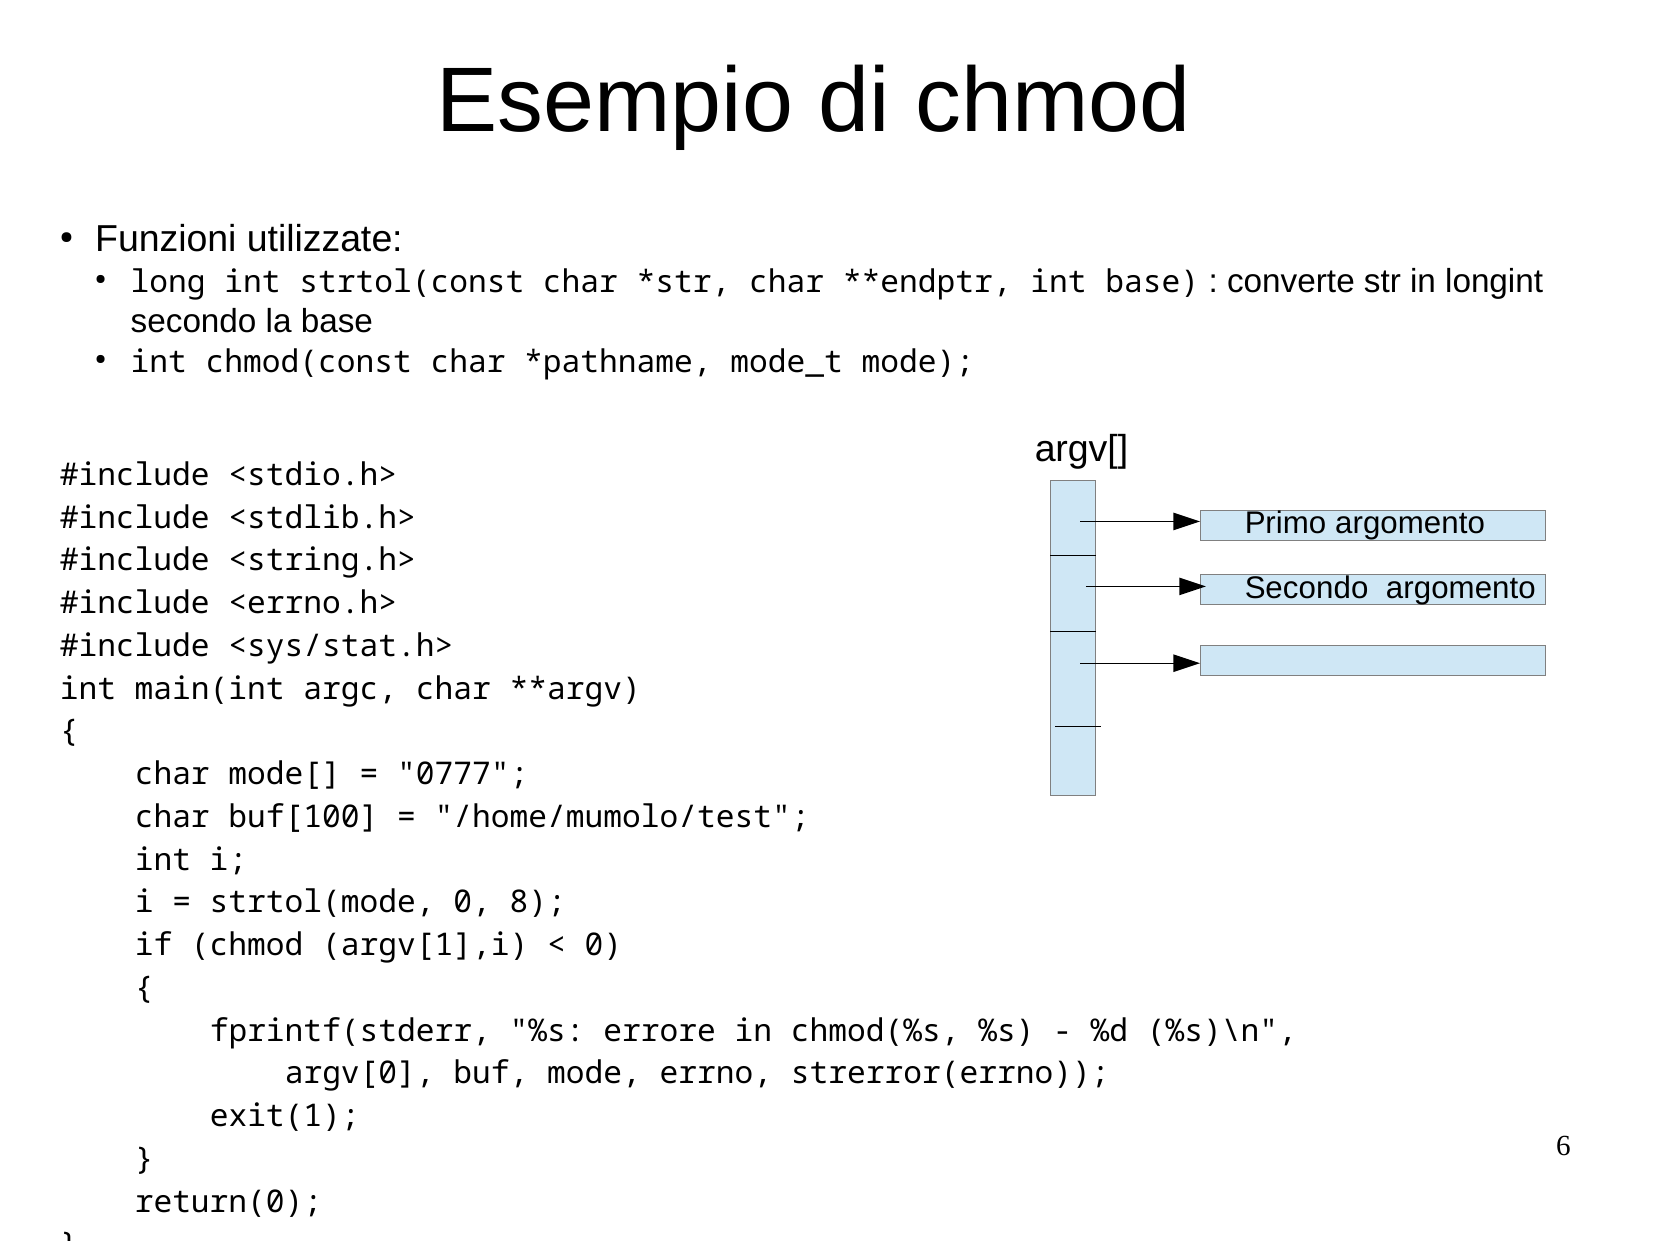

# Esempio di chmod
Funzioni utilizzate:
long int strtol(const char *str, char **endptr, int base) : converte str in longint secondo la base
int chmod(const char *pathname, mode_t mode);
argv[]
#include <stdio.h>
#include <stdlib.h>
#include <string.h>
#include <errno.h>
#include <sys/stat.h>
int main(int argc, char **argv)
{
 char mode[] = "0777";
 char buf[100] = "/home/mumolo/test";
 int i;
 i = strtol(mode, 0, 8);
 if (chmod (argv[1],i) < 0)
 {
 fprintf(stderr, "%s: errore in chmod(%s, %s) - %d (%s)\n",
 argv[0], buf, mode, errno, strerror(errno));
 exit(1);
 }
 return(0);
}
Primo argomento
Secondo argomento
6